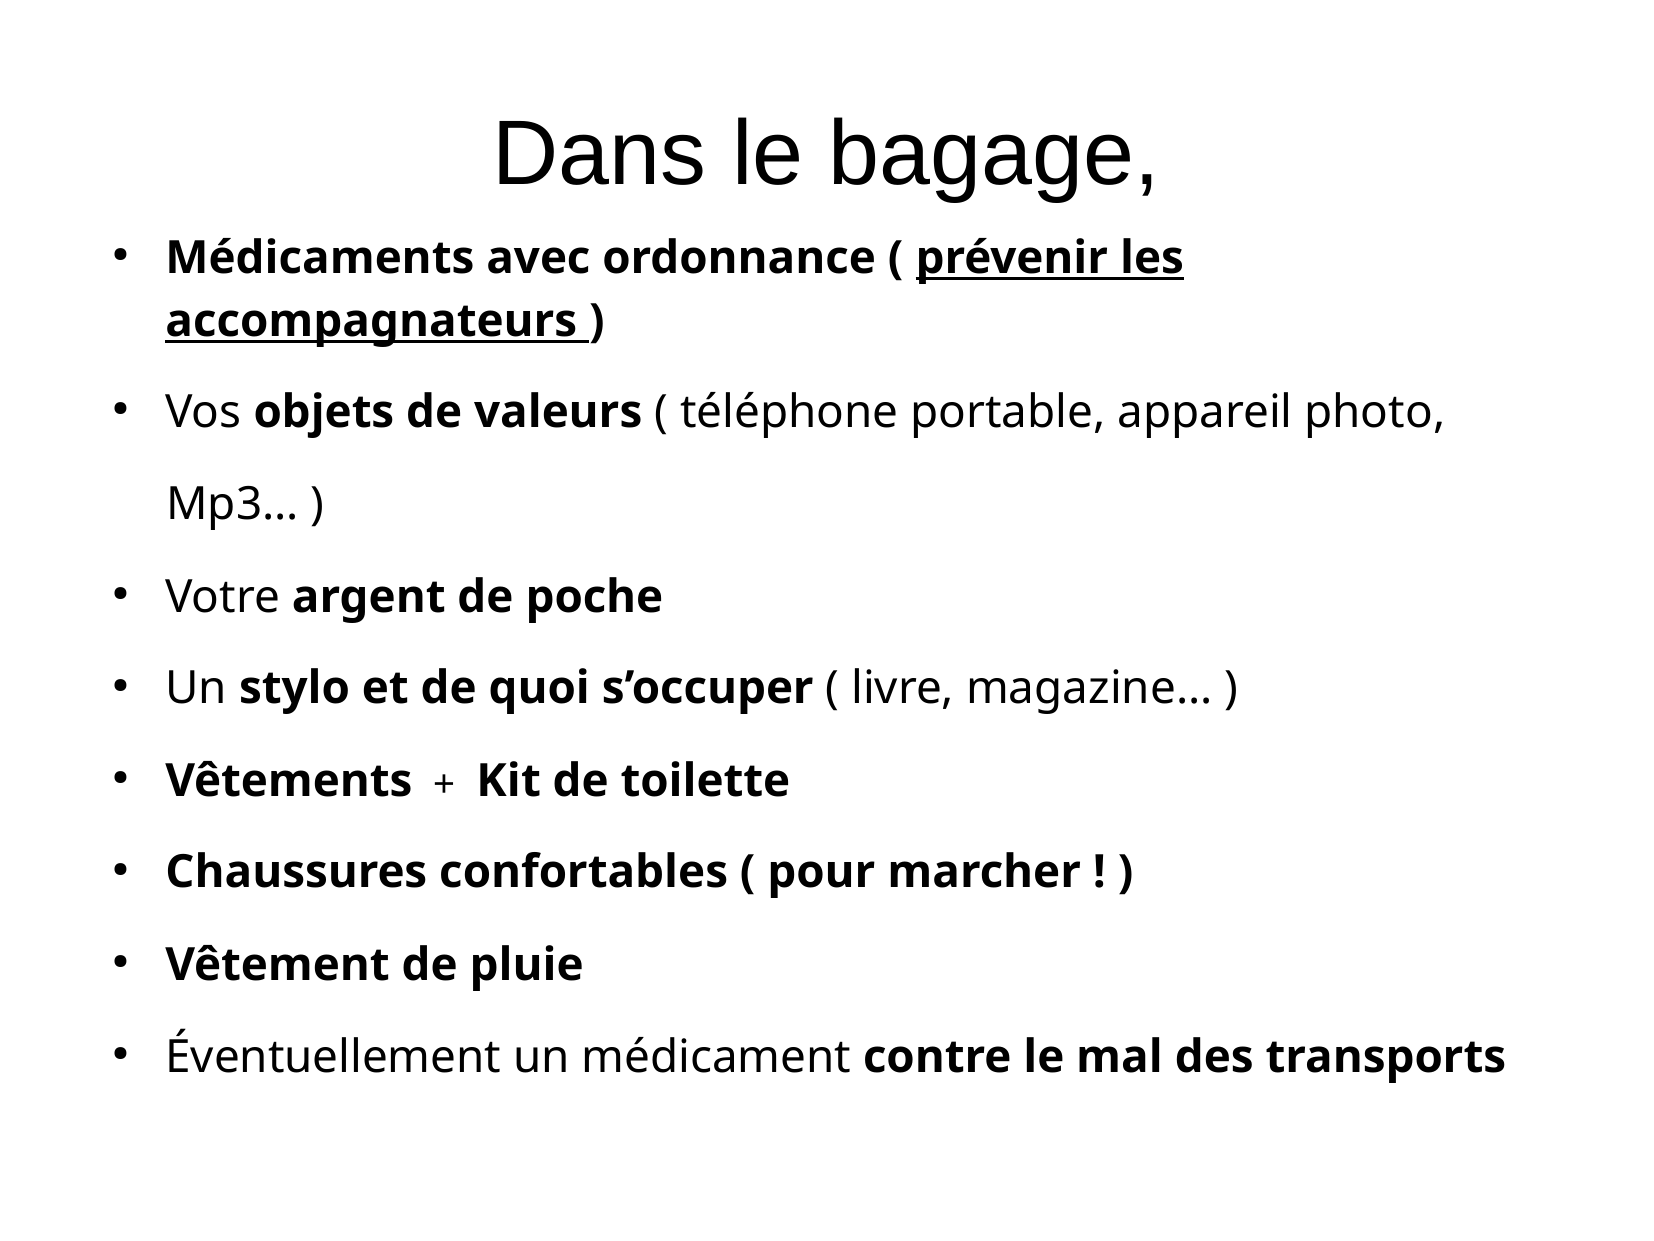

# Dans le bagage,
Médicaments avec ordonnance ( prévenir les accompagnateurs )
Vos objets de valeurs ( téléphone portable, appareil photo,
 Mp3… )
Votre argent de poche
Un stylo et de quoi s’occuper ( livre, magazine… )
Vêtements + Kit de toilette
Chaussures confortables ( pour marcher ! )
Vêtement de pluie
Éventuellement un médicament contre le mal des transports